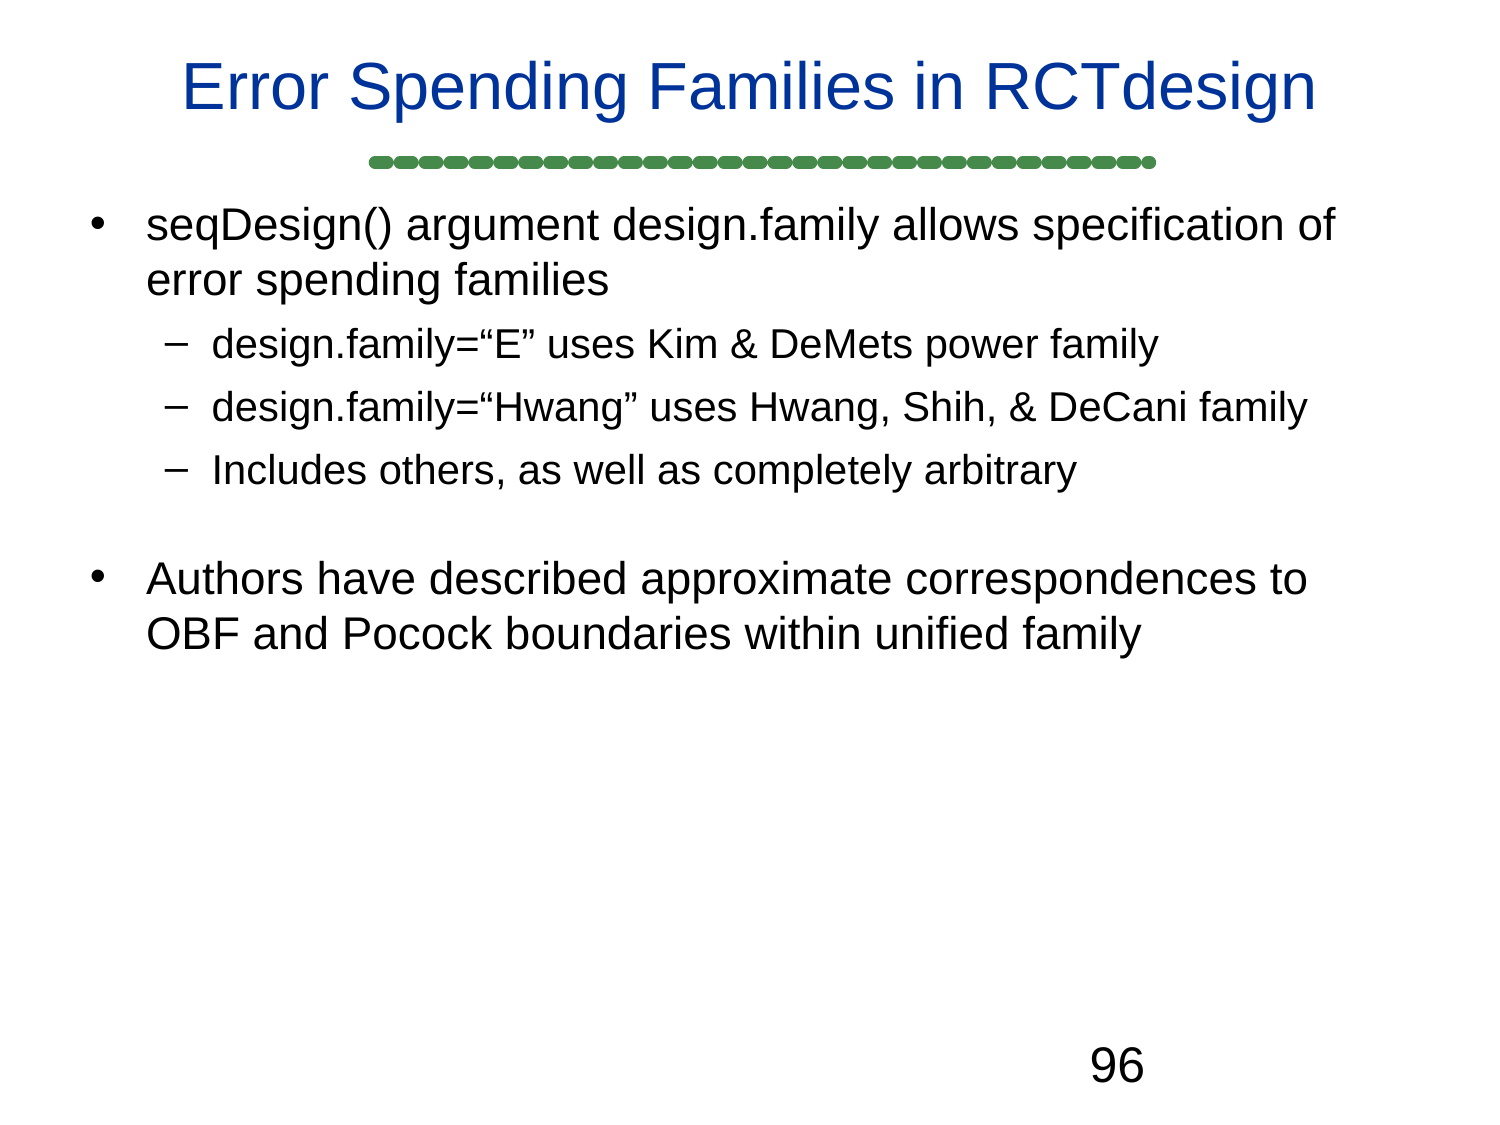

# Error Spending Families in RCTdesign
seqDesign() argument design.family allows specification of error spending families
design.family=“E” uses Kim & DeMets power family
design.family=“Hwang” uses Hwang, Shih, & DeCani family
Includes others, as well as completely arbitrary
Authors have described approximate correspondences to OBF and Pocock boundaries within unified family
96